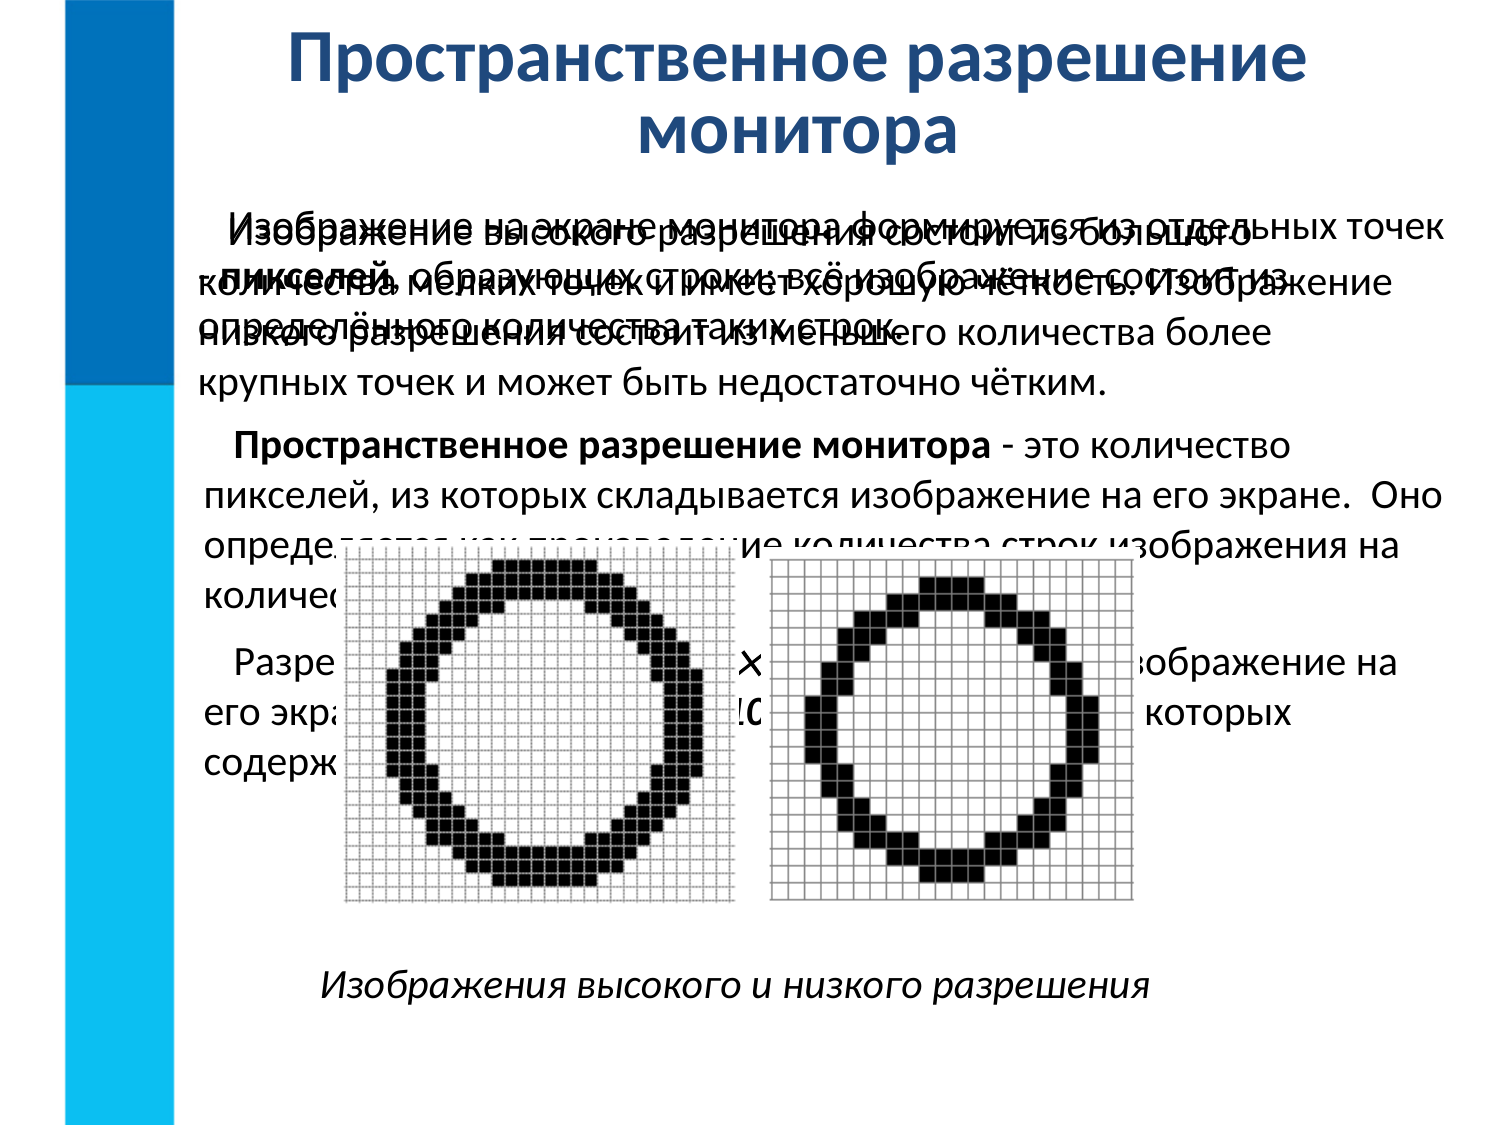

Пространственное разрешение монитора
Изображение на экране монитора формируется из отдельных точек - пикселей, образующих строки; всё изображение состоит из определённого количества таких строк.
Изображение высокого разрешения состоит из большого количества мелких точек и имеет хорошую чёткость. Изображение низкого разрешения состоит из меньшего количества более крупных точек и может быть недостаточно чётким.
Пространственное разрешение монитора - это количество пикселей, из которых складывается изображение на его экране. Оно определяется как произведение количества строк изображения на количество точек в строке.
Разрешение монитора 12801024 означает, что изображение на его экране будет состоять из 1024 строк, каждая из которых содержит 1280 пикселей.
Изображения высокого и низкого разрешения